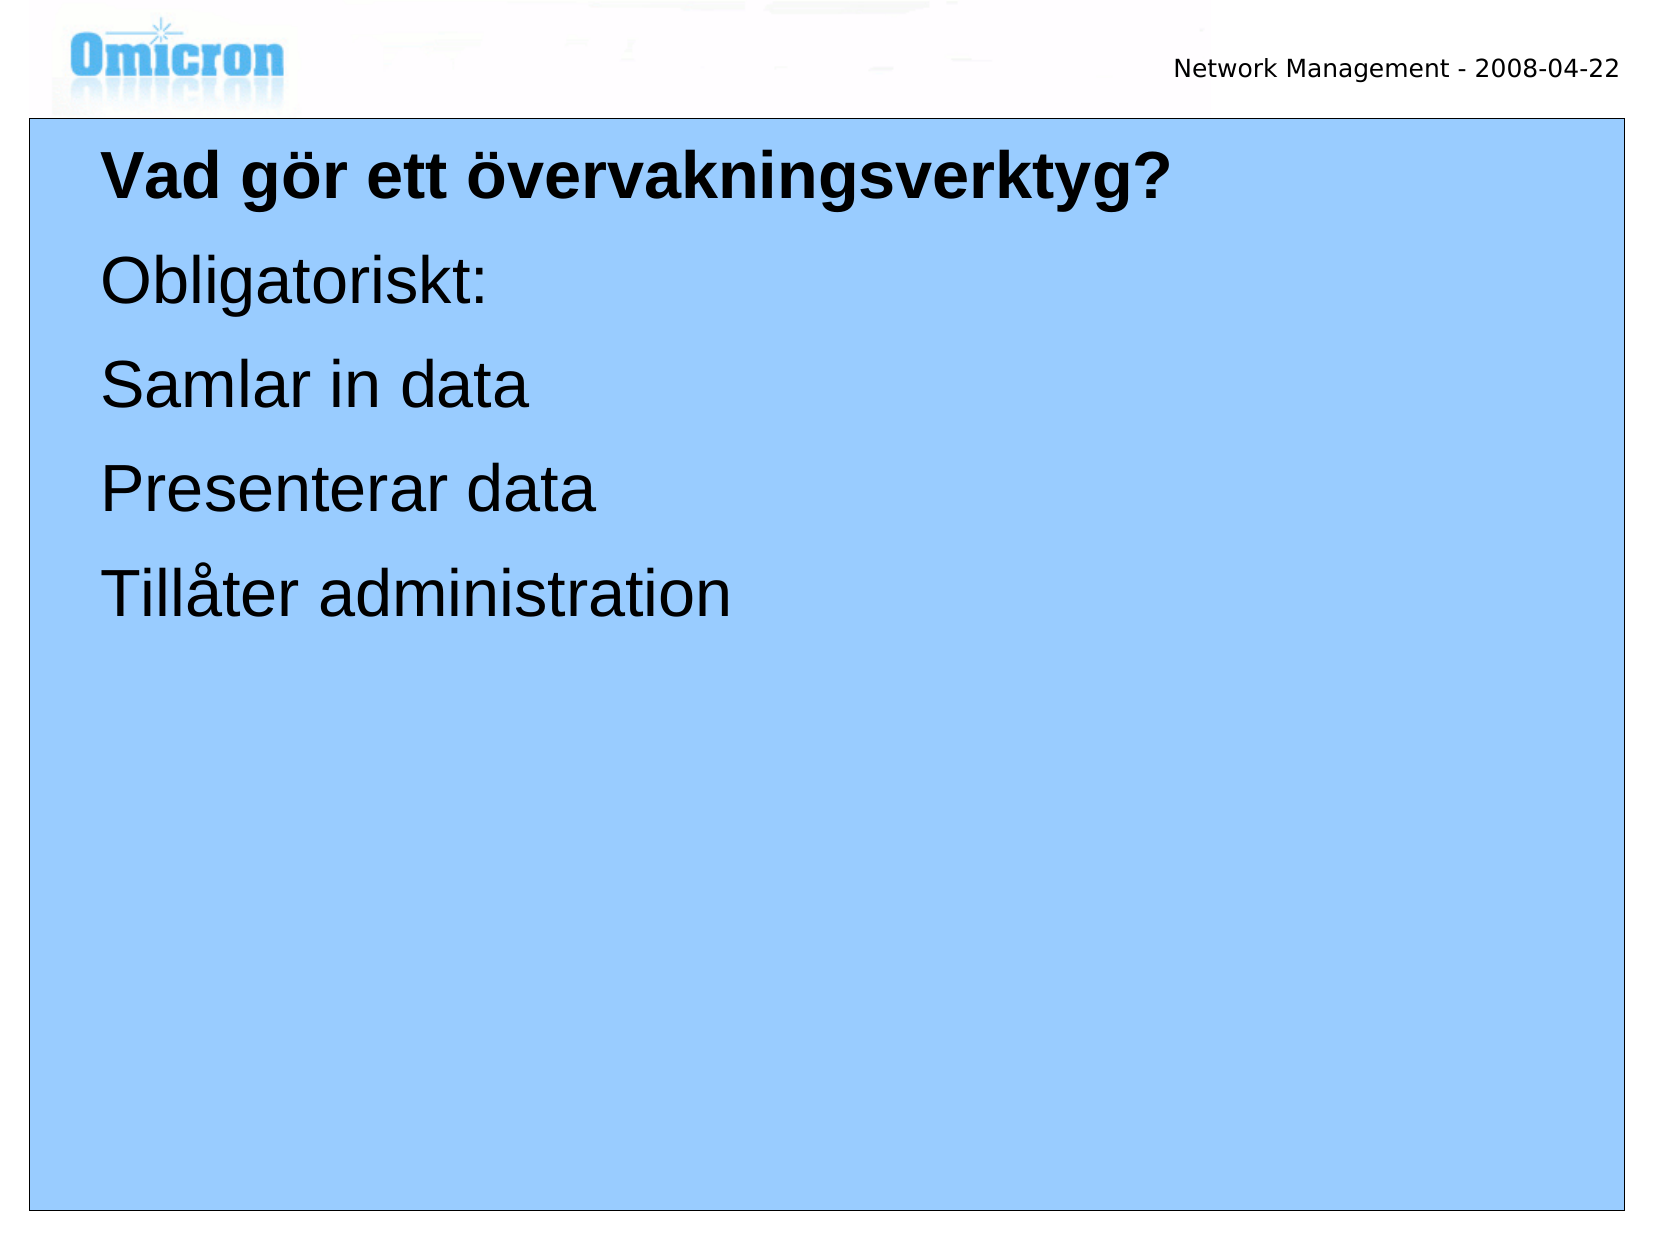

Network Management - 2008-04-22
Vad gör ett övervakningsverktyg?
Obligatoriskt:
Samlar in data
Presenterar data
Tillåter administration
#